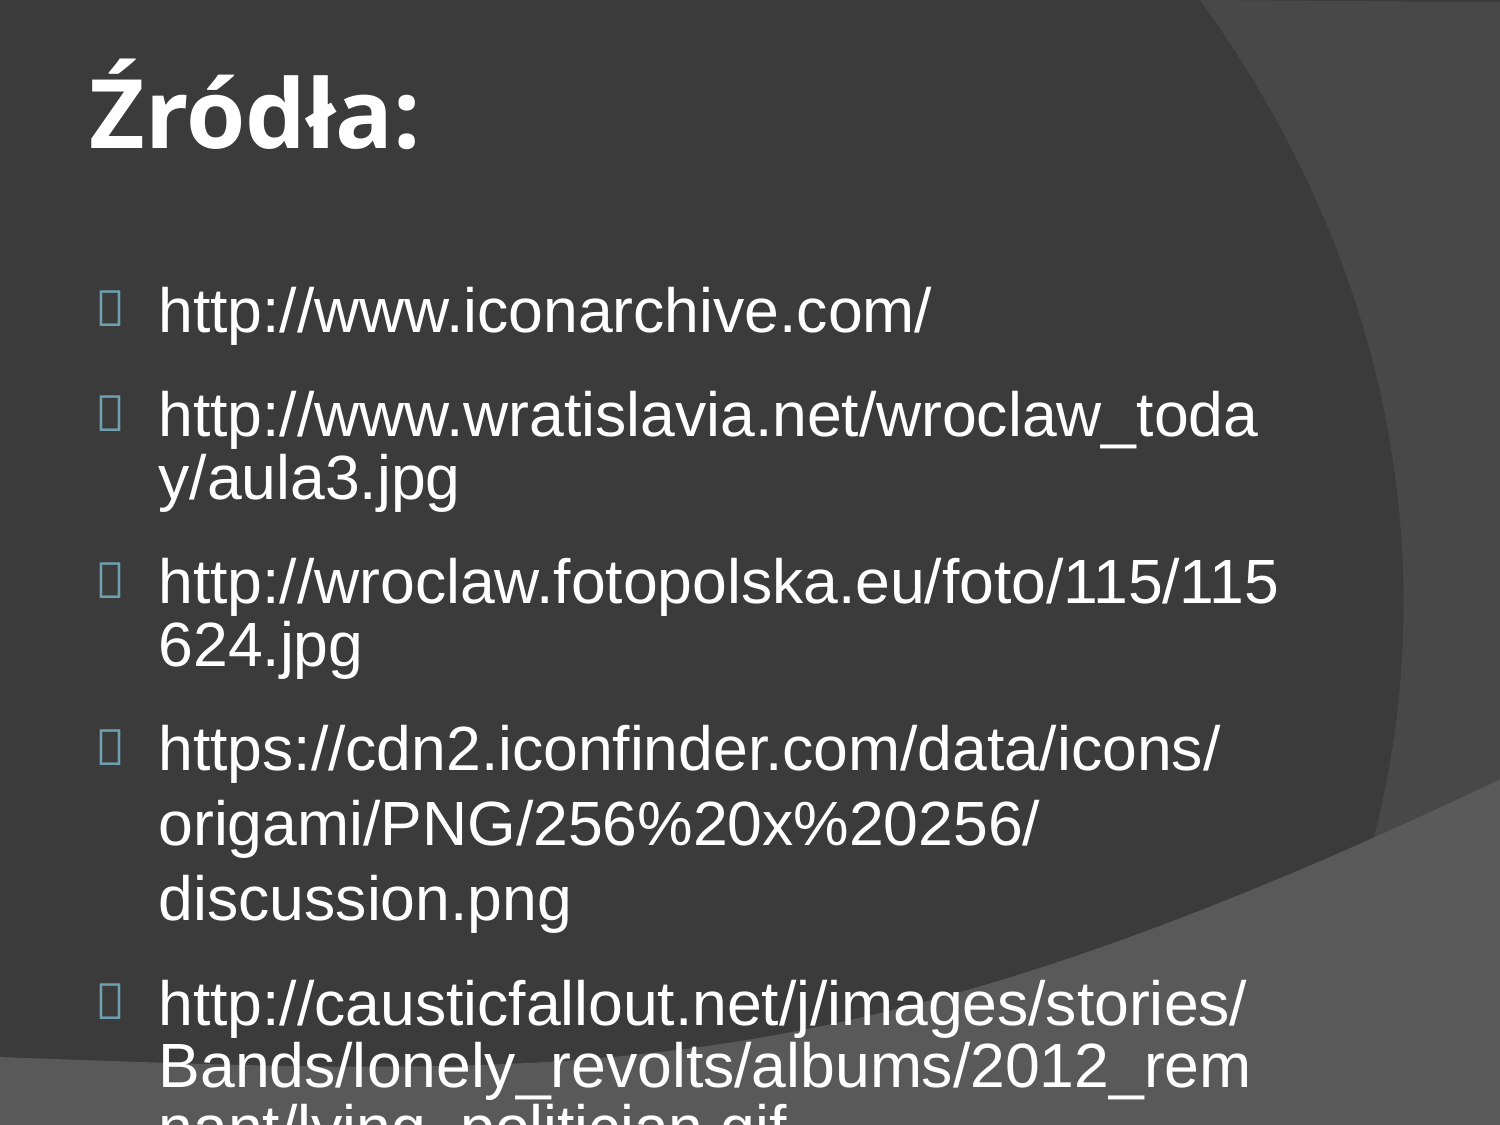

# Źródła:
http://www.iconarchive.com/
http://www.wratislavia.net/wroclaw_today/aula3.jpg
http://wroclaw.fotopolska.eu/foto/115/115624.jpg
https://cdn2.iconfinder.com/data/icons/origami/PNG/256%20x%20256/discussion.png
http://causticfallout.net/j/images/stories/Bands/lonely_revolts/albums/2012_remnant/lying_politician.gif
http://mindvalleyacademy.com/store/philosophers-notes/assets/images/products/lead-books.png
http://www.llsoft.ca/products/images/BookManager256x256.png
http://www.uni.wroc.pl/
http://nyoobserver.files.wordpress.com/2012/06/vote-icon.png
http://img2.garnek.pl/a.garnek.pl/003/249/3249689_800.0.jpg/wydzial-nauk-spolecznych.jpg